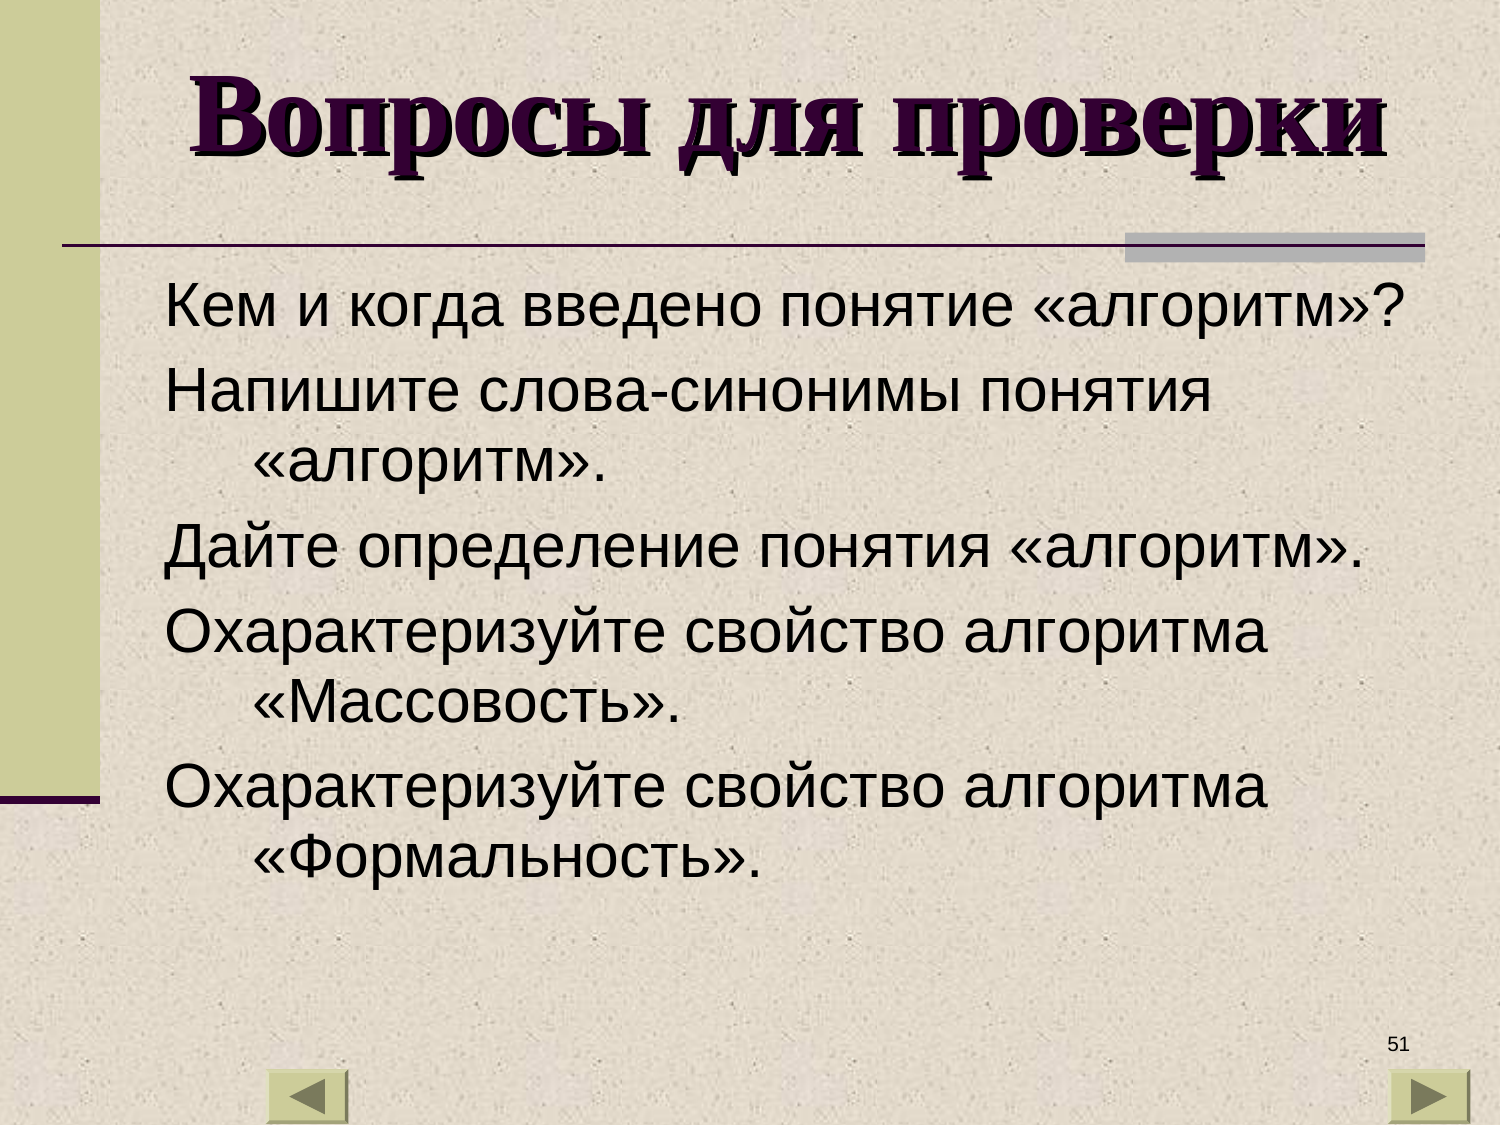

# Вопросы для проверки
Кем и когда введено понятие «алгоритм»?
Напишите слова-синонимы понятия «алгоритм».
Дайте определение понятия «алгоритм».
Охарактеризуйте свойство алгоритма «Массовость».
Охарактеризуйте свойство алгоритма «Формальность».
51